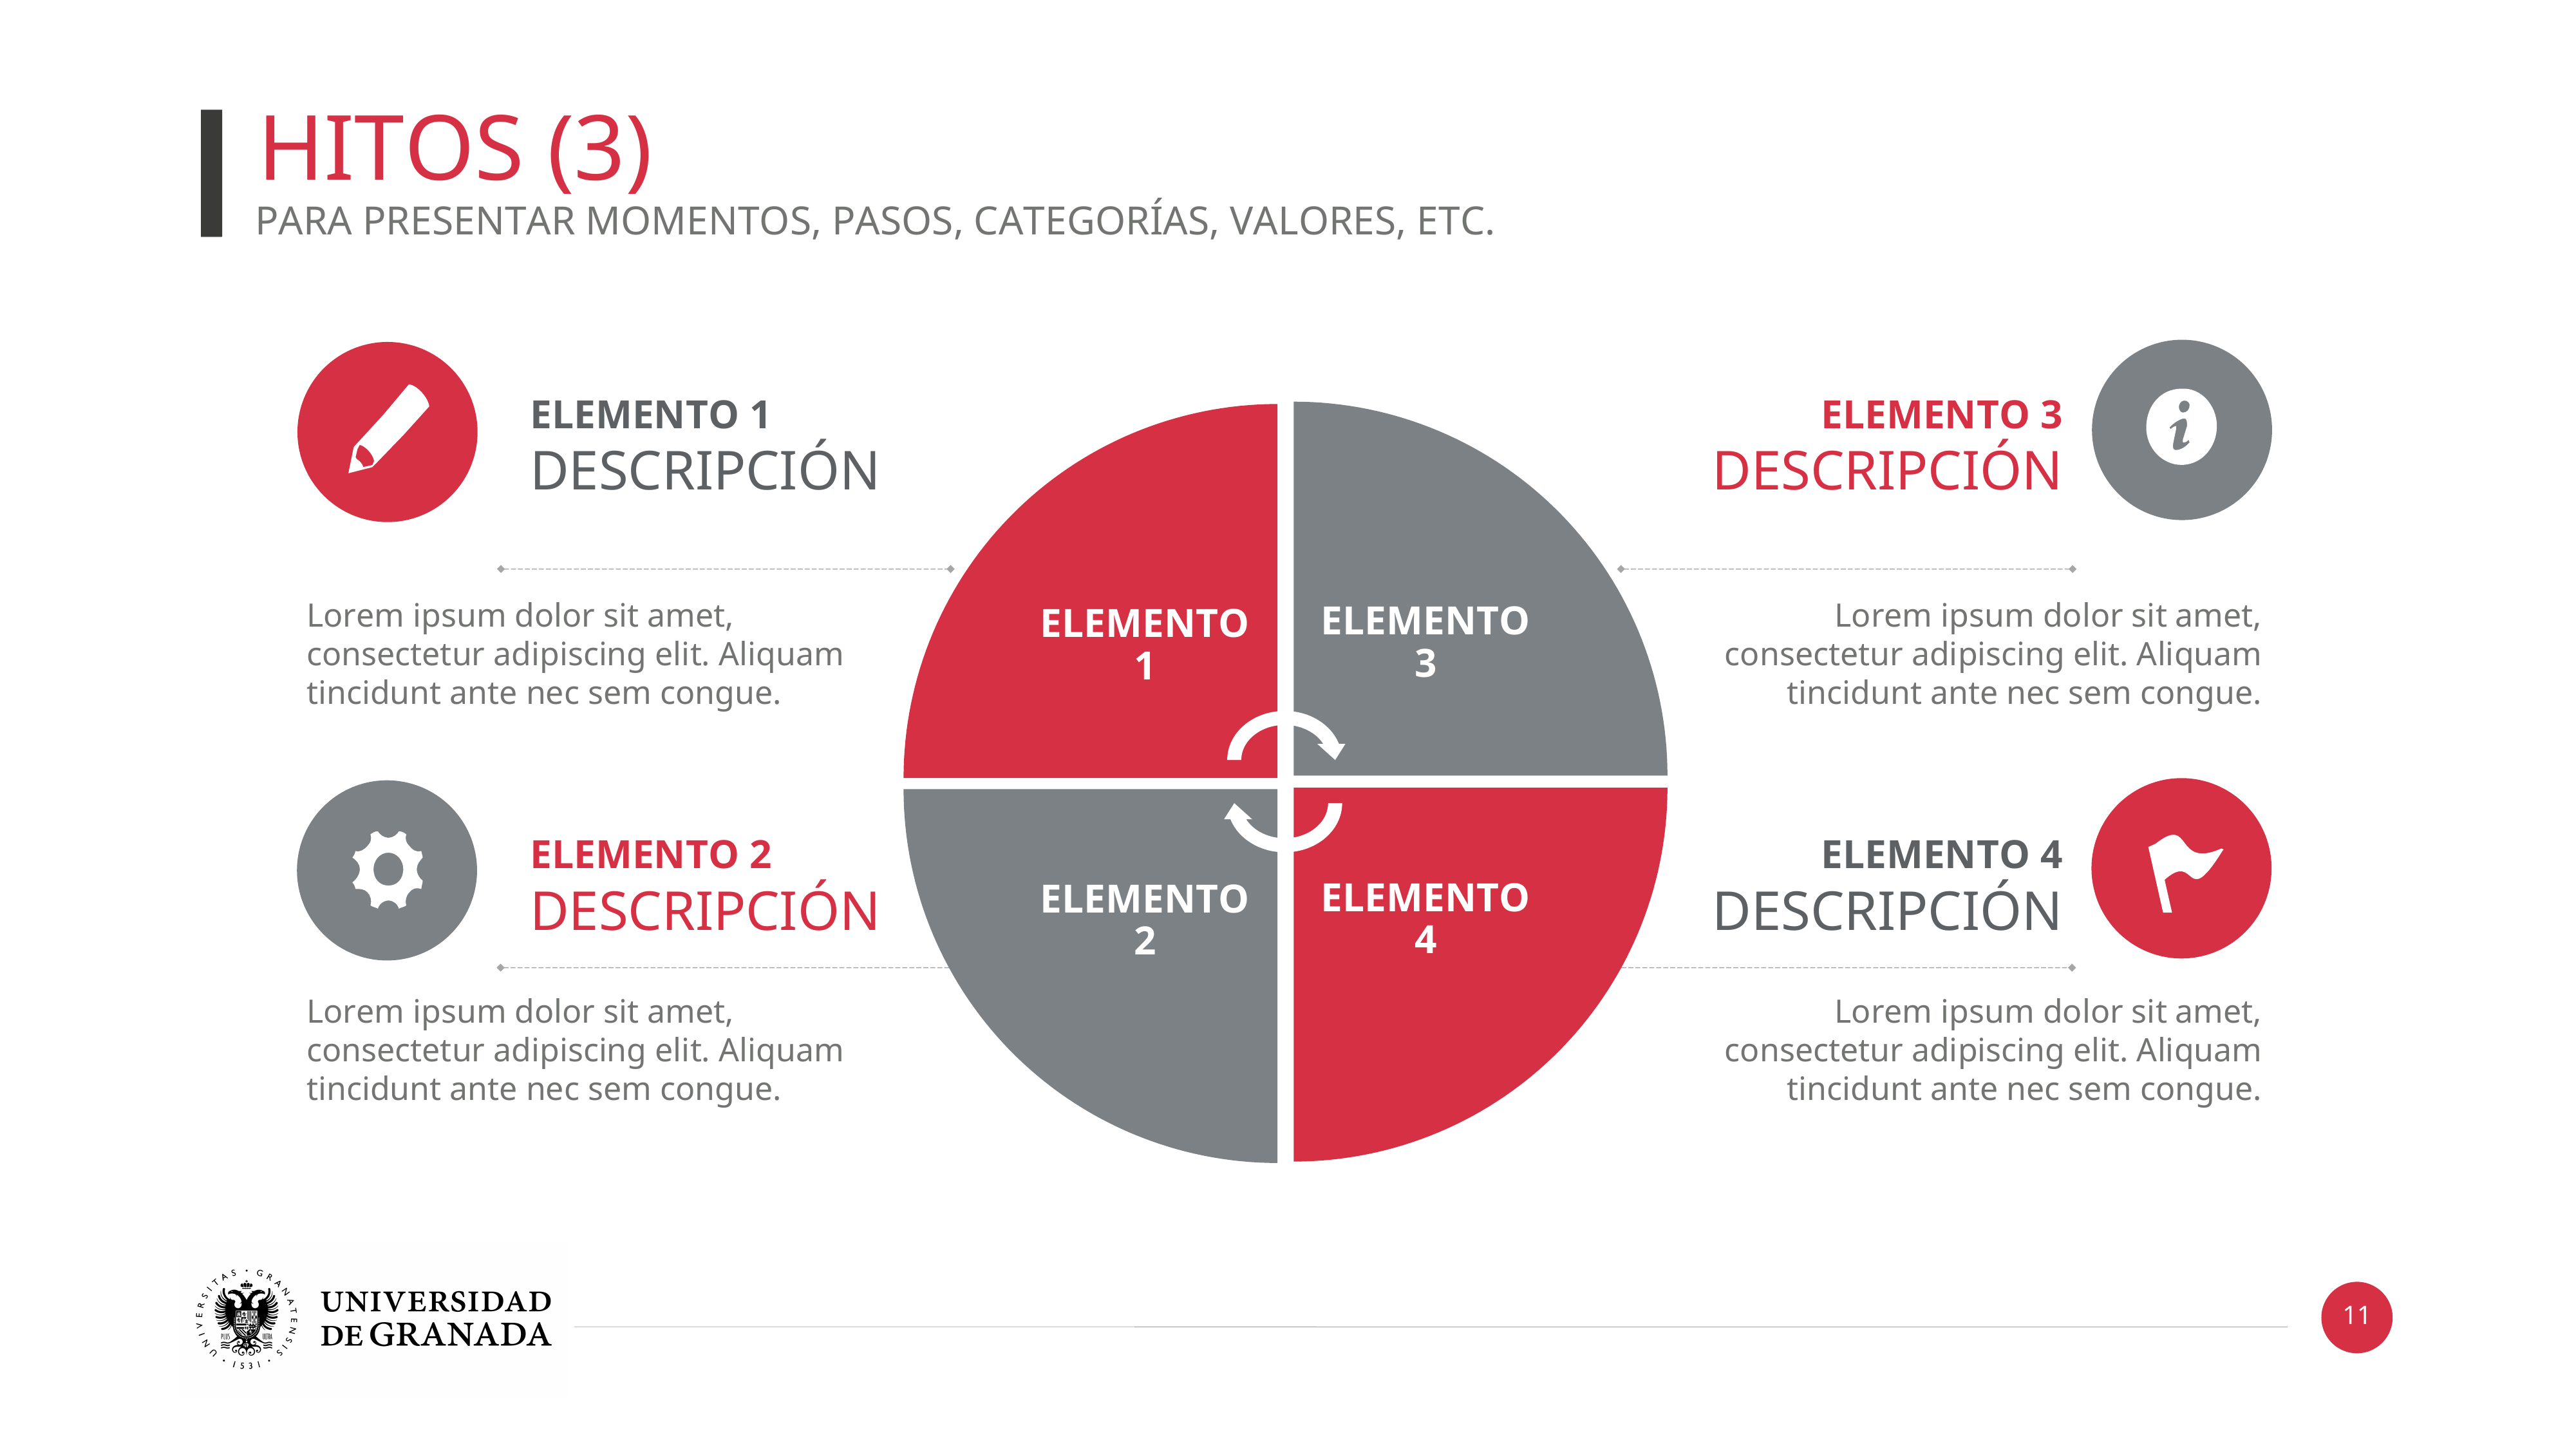

HITOS (3)
PARA PRESENTAR MOMENTOS, PASOS, CATEGORÍAS, VALORES, ETC.
ELEMENTO 1
DESCRIPCIÓN
ELEMENTO 3
DESCRIPCIÓN
ELEMENTO
3
ELEMENTO
1
Lorem ipsum dolor sit amet, consectetur adipiscing elit. Aliquam tincidunt ante nec sem congue.
Lorem ipsum dolor sit amet, consectetur adipiscing elit. Aliquam tincidunt ante nec sem congue.
ELEMENTO
4
ELEMENTO
2
ELEMENTO 2
DESCRIPCIÓN
ELEMENTO 4
DESCRIPCIÓN
Lorem ipsum dolor sit amet, consectetur adipiscing elit. Aliquam tincidunt ante nec sem congue.
Lorem ipsum dolor sit amet, consectetur adipiscing elit. Aliquam tincidunt ante nec sem congue.